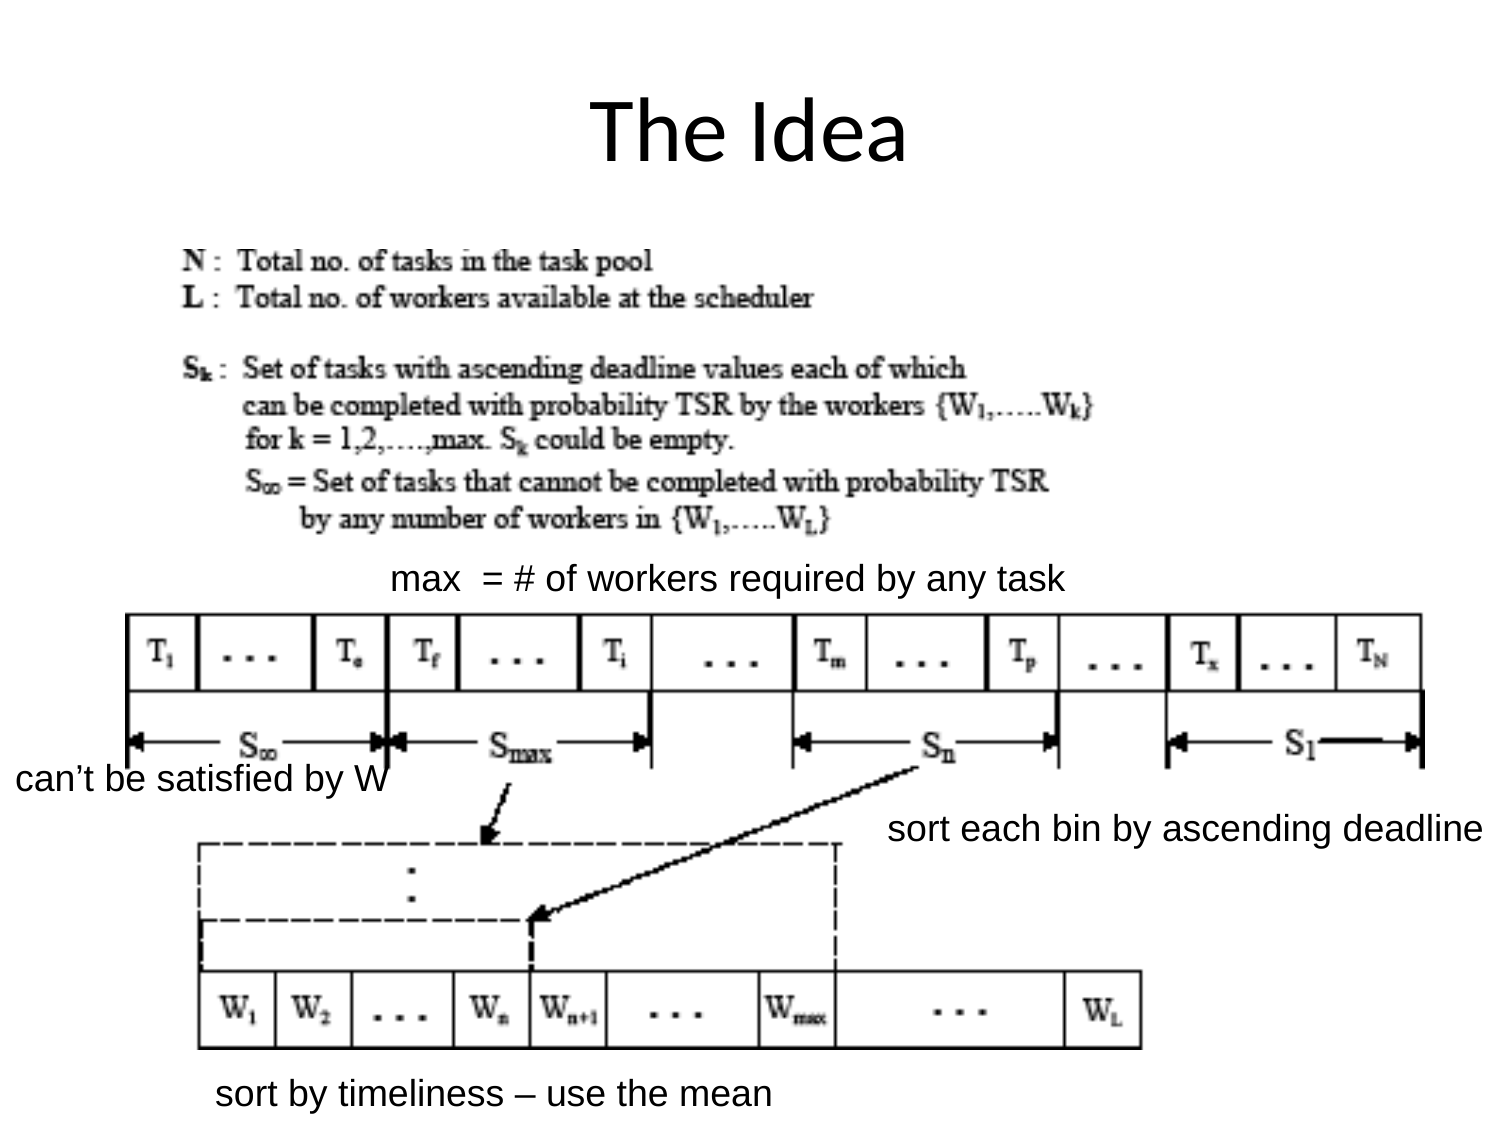

# The Idea
max = # of workers required by any task
can’t be satisfied by W
sort each bin by ascending deadline
sort by timeliness – use the mean